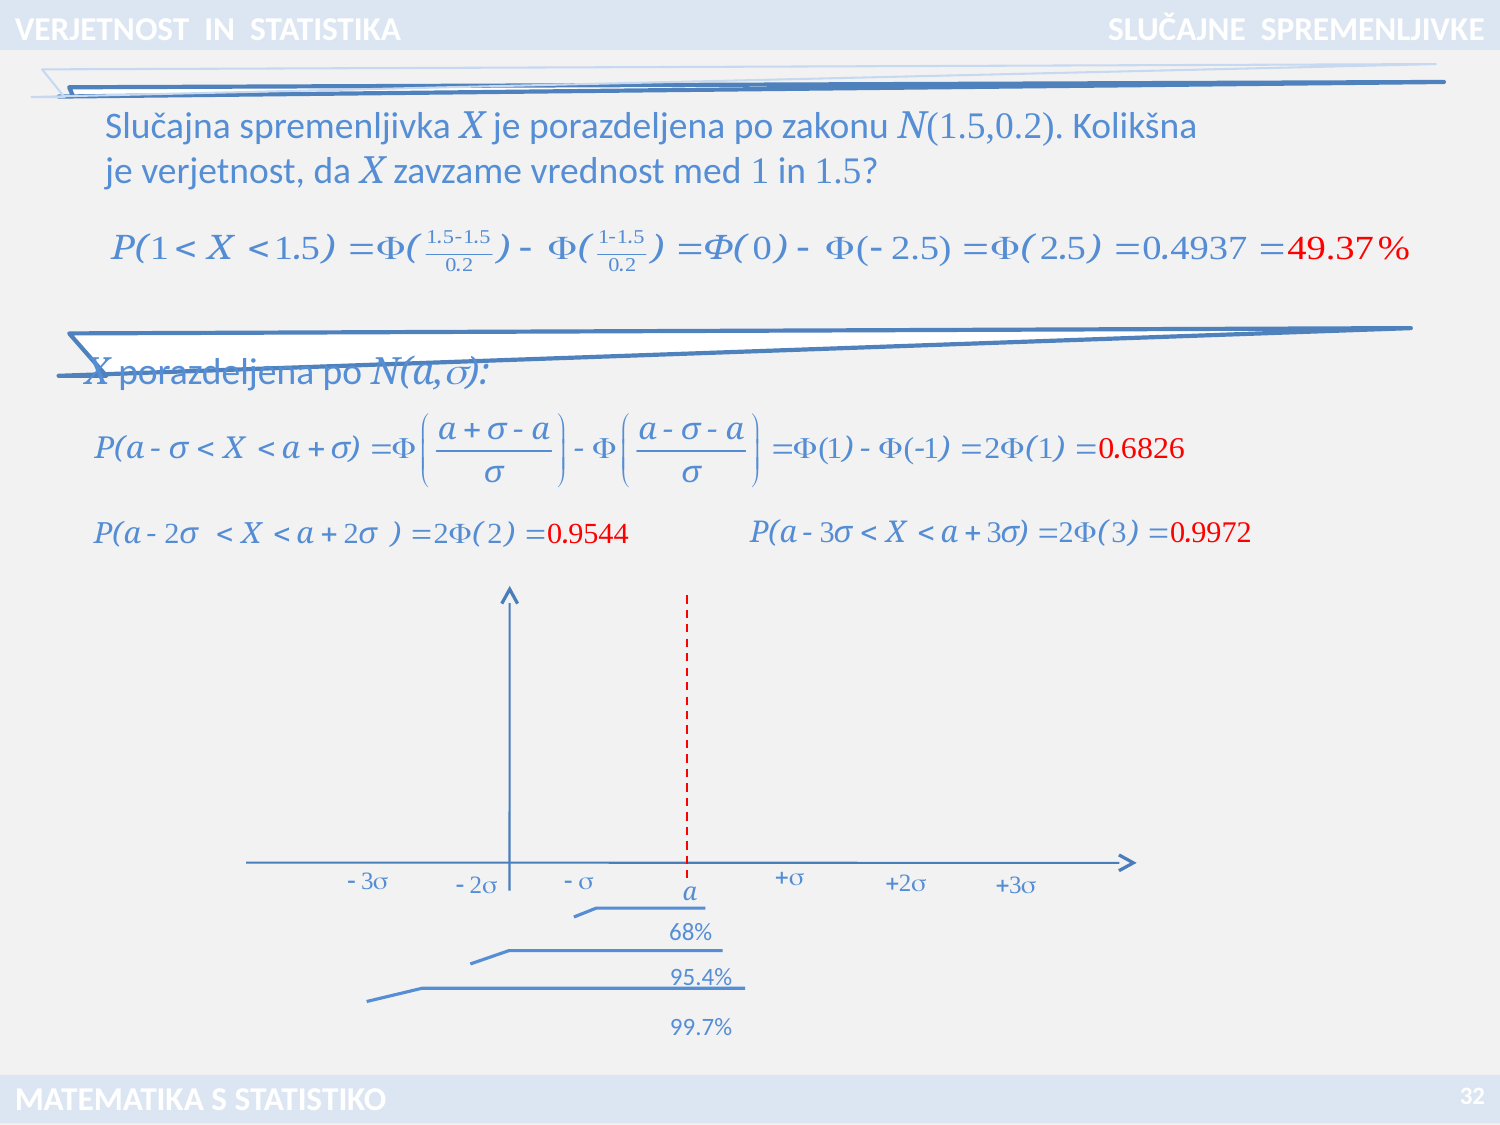

VERJETNOST IN STATISTIKA
SLUČAJNE SPREMENLJIVKE
 Slučajna spremenljivka X je porazdeljena po zakonu N(1.5,0.2). Kolikšna
 je verjetnost, da X zavzame vrednost med 1 in 1.5?
X porazdeljena po N(a,):
68%
95.4%
99.7%
MATEMATIKA S STATISTIKO